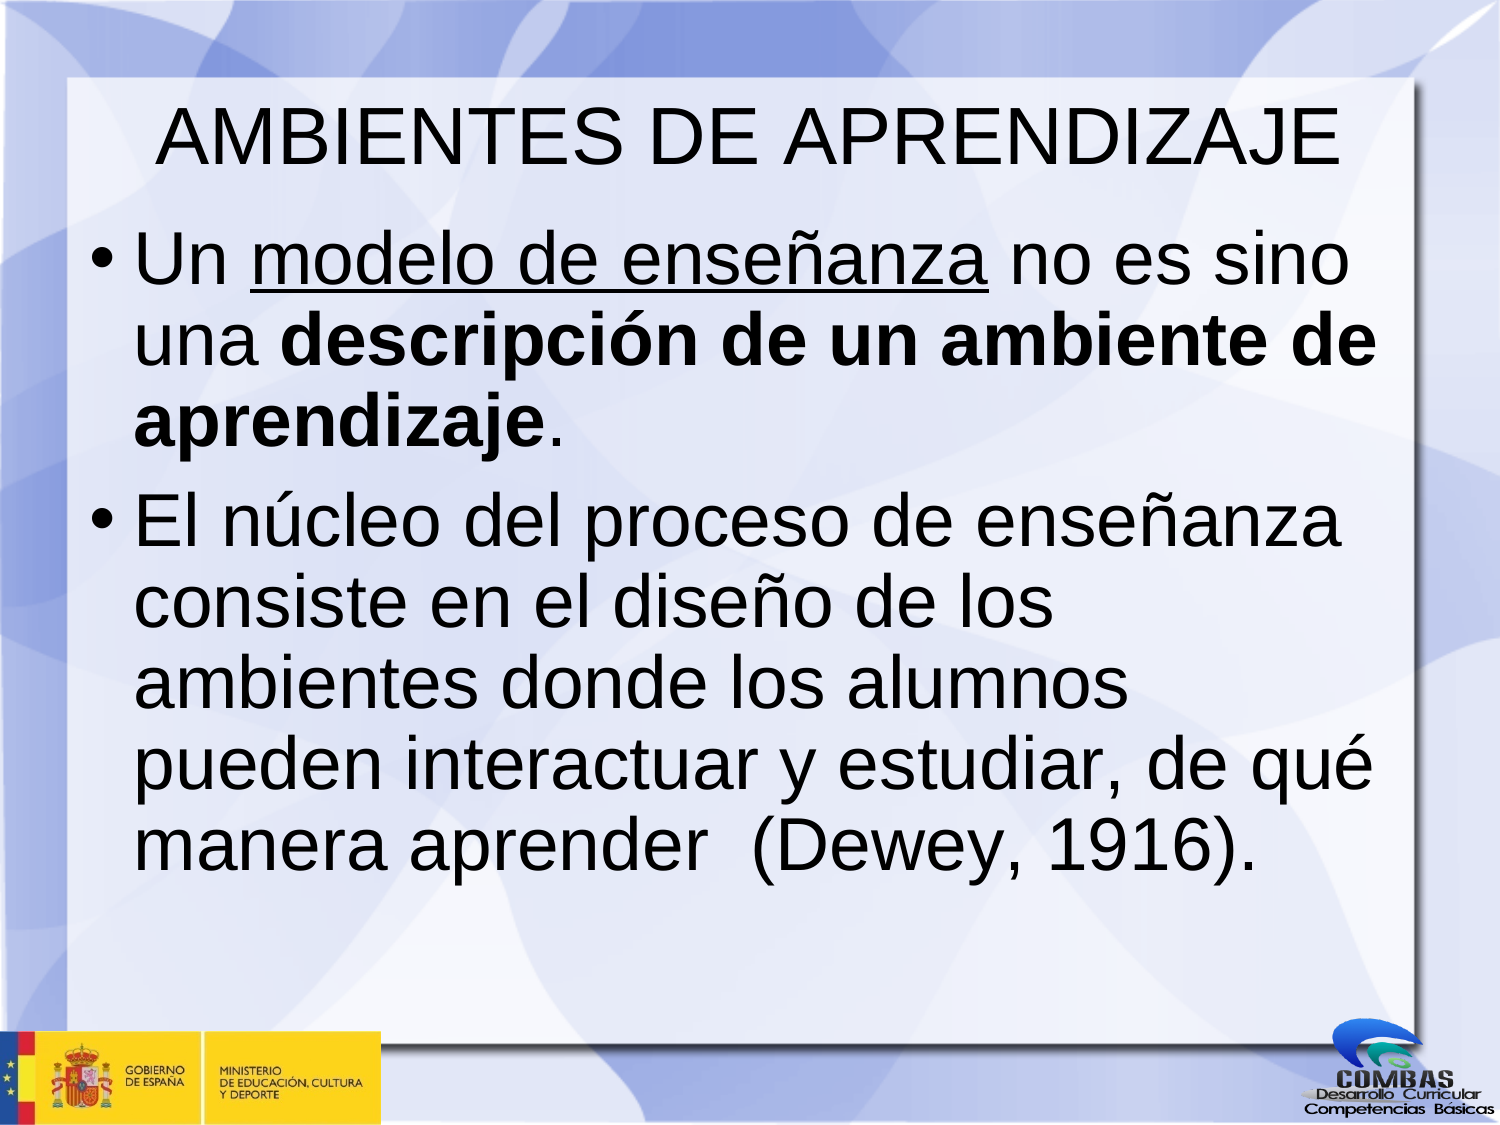

AMBIENTES DE APRENDIZAJE
Un modelo de enseñanza no es sino una descripción de un ambiente de aprendizaje.
El núcleo del proceso de enseñanza consiste en el diseño de los ambientes donde los alumnos pueden interactuar y estudiar, de qué manera aprender (Dewey, 1916).